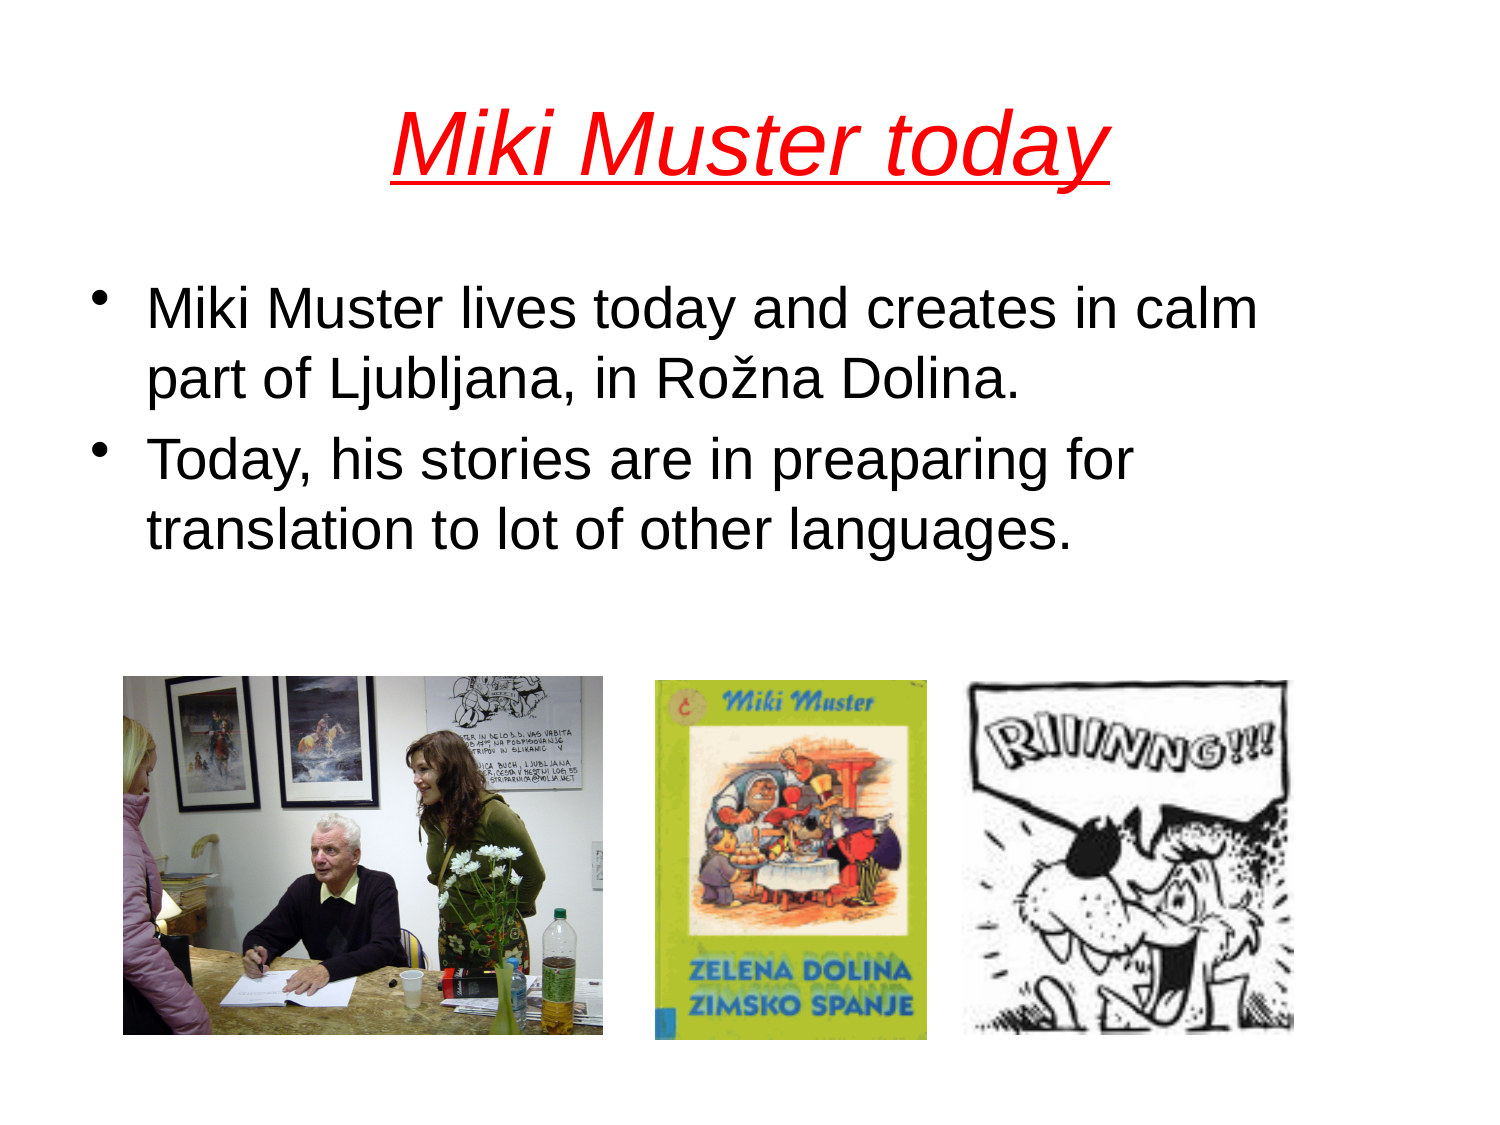

# Miki Muster today
Miki Muster lives today and creates in calm part of Ljubljana, in Rožna Dolina.
Today, his stories are in preaparing for translation to lot of other languages.